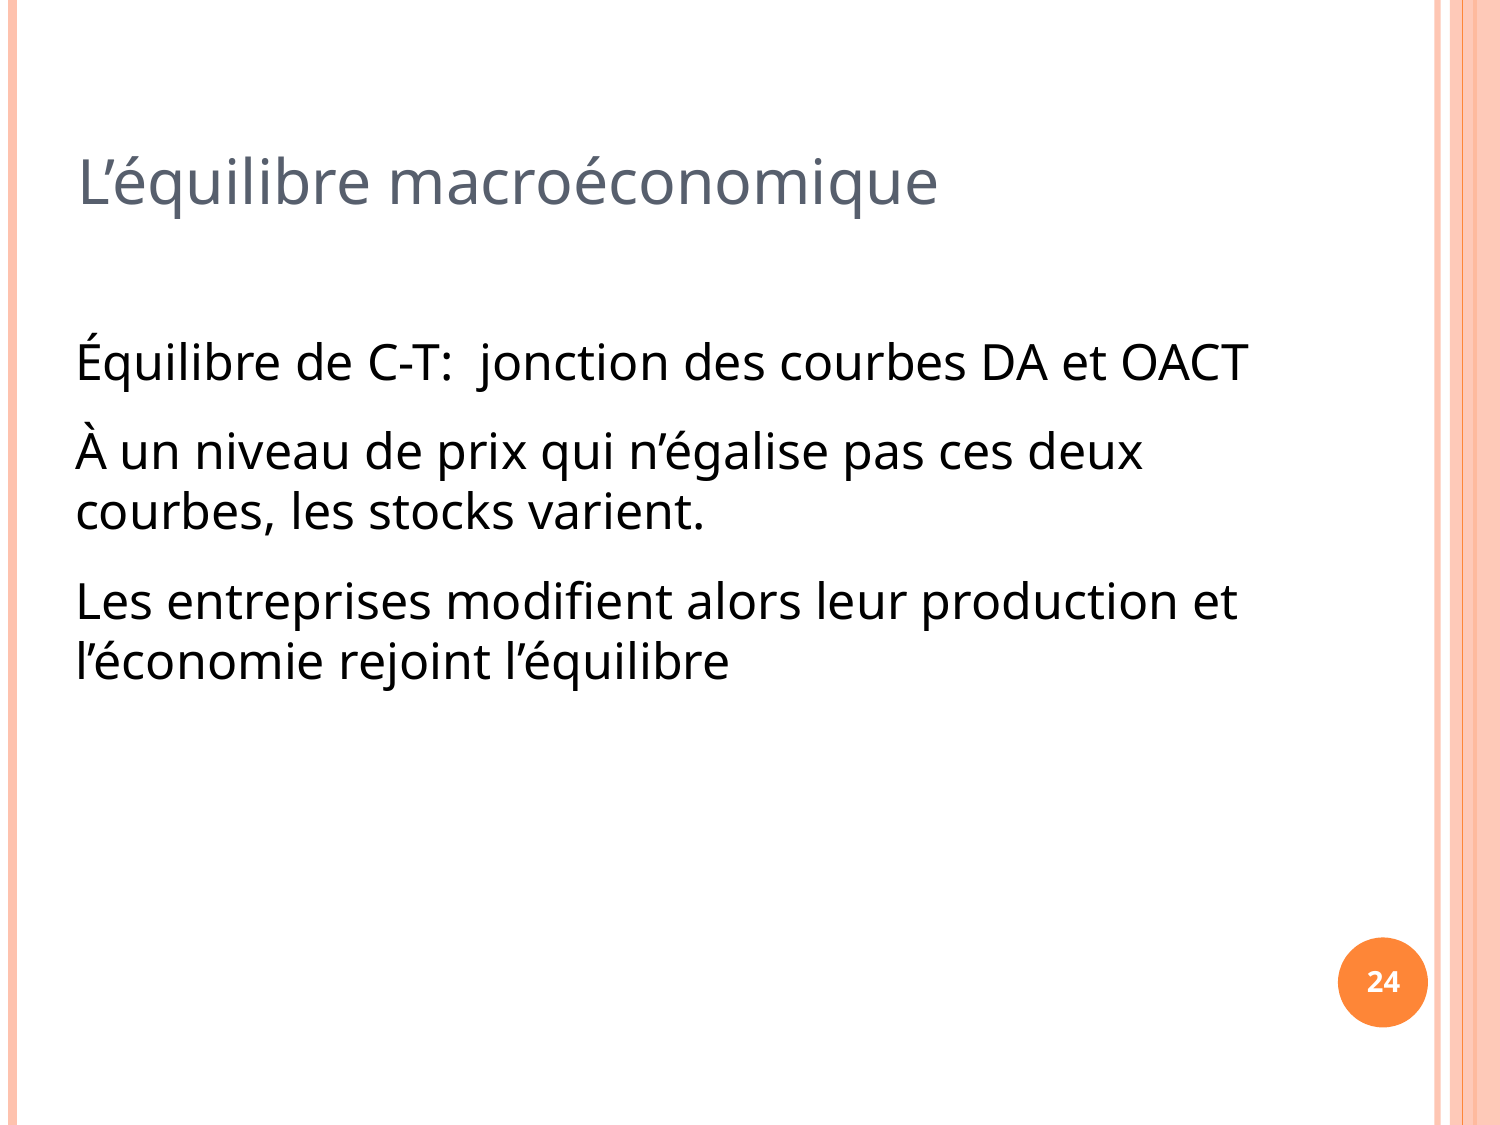

# L’équilibre macroéconomique
Équilibre de C-T: jonction des courbes DA et OACT
À un niveau de prix qui n’égalise pas ces deux courbes, les stocks varient.
Les entreprises modifient alors leur production et l’économie rejoint l’équilibre